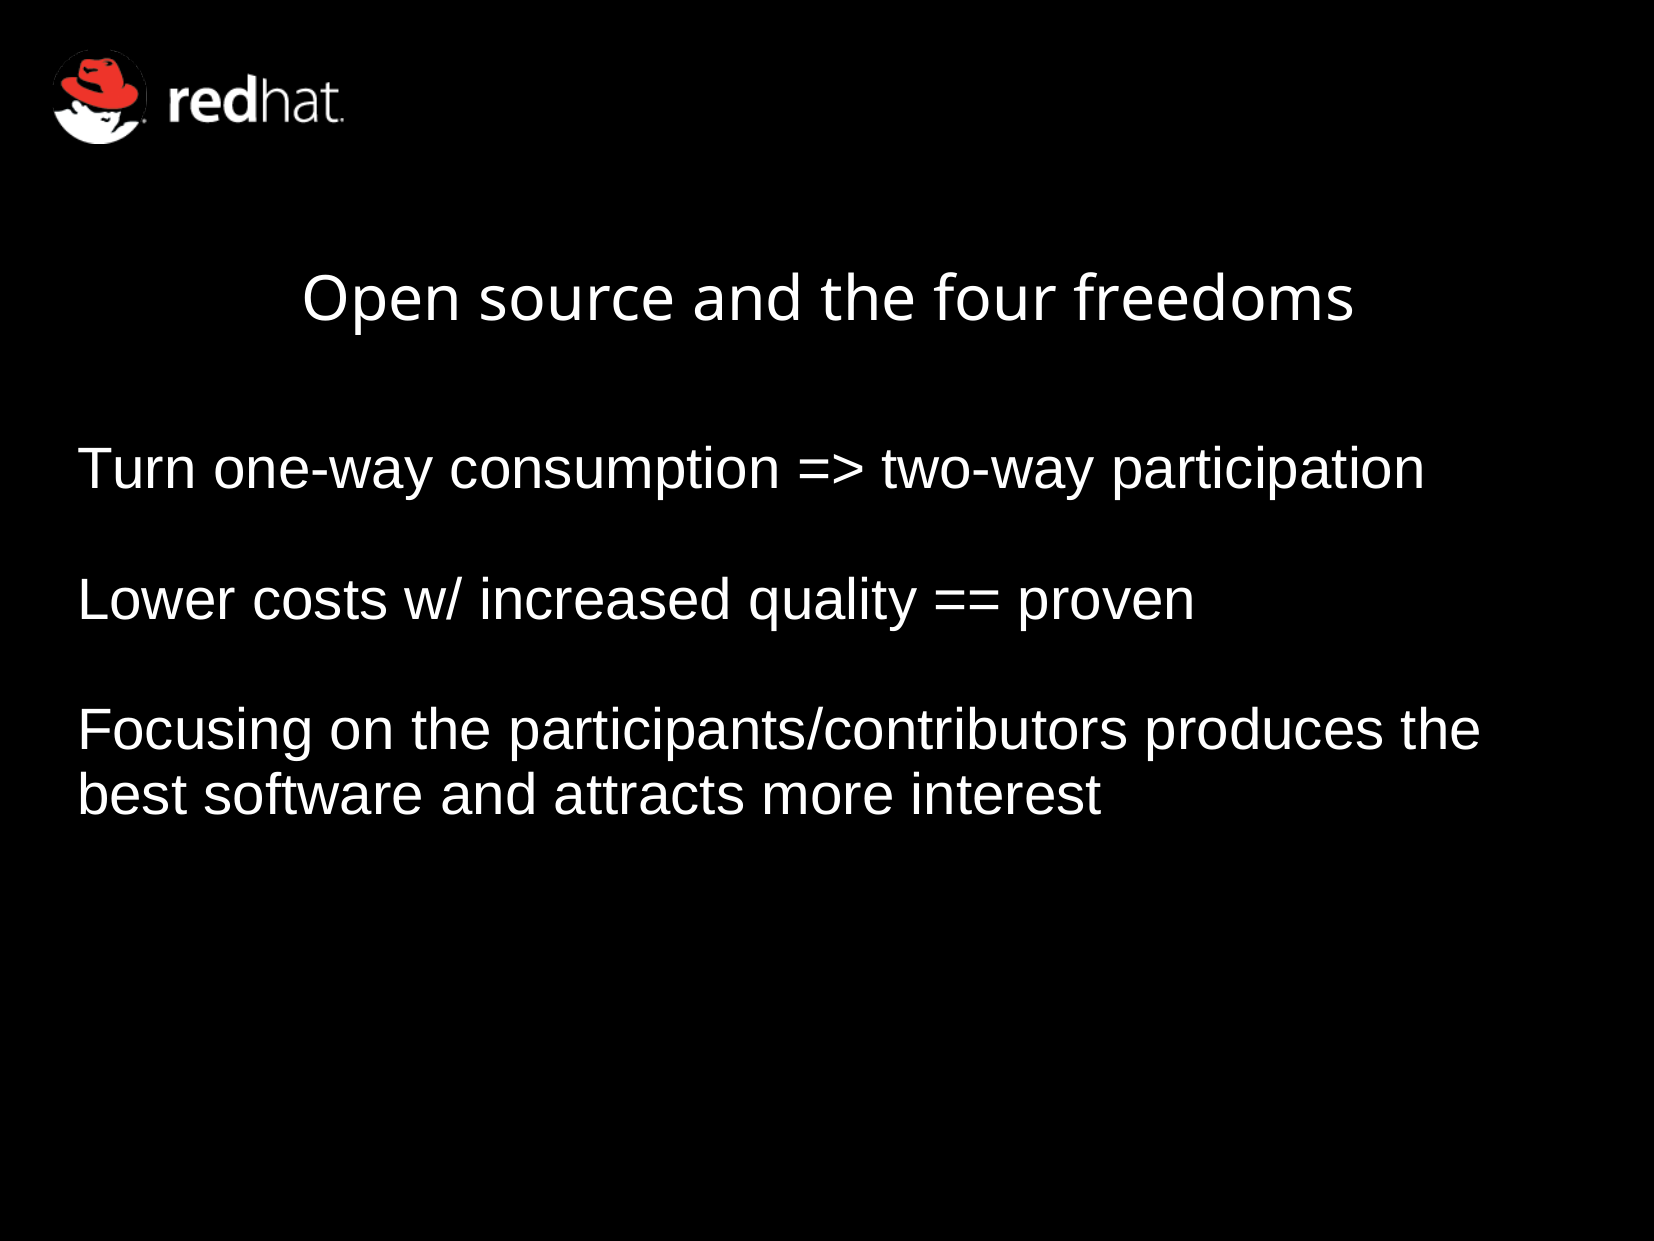

Open source and the four freedoms
# Turn one-way consumption => two-way participation
Lower costs w/ increased quality == proven
Focusing on the participants/contributors produces the best software and attracts more interest